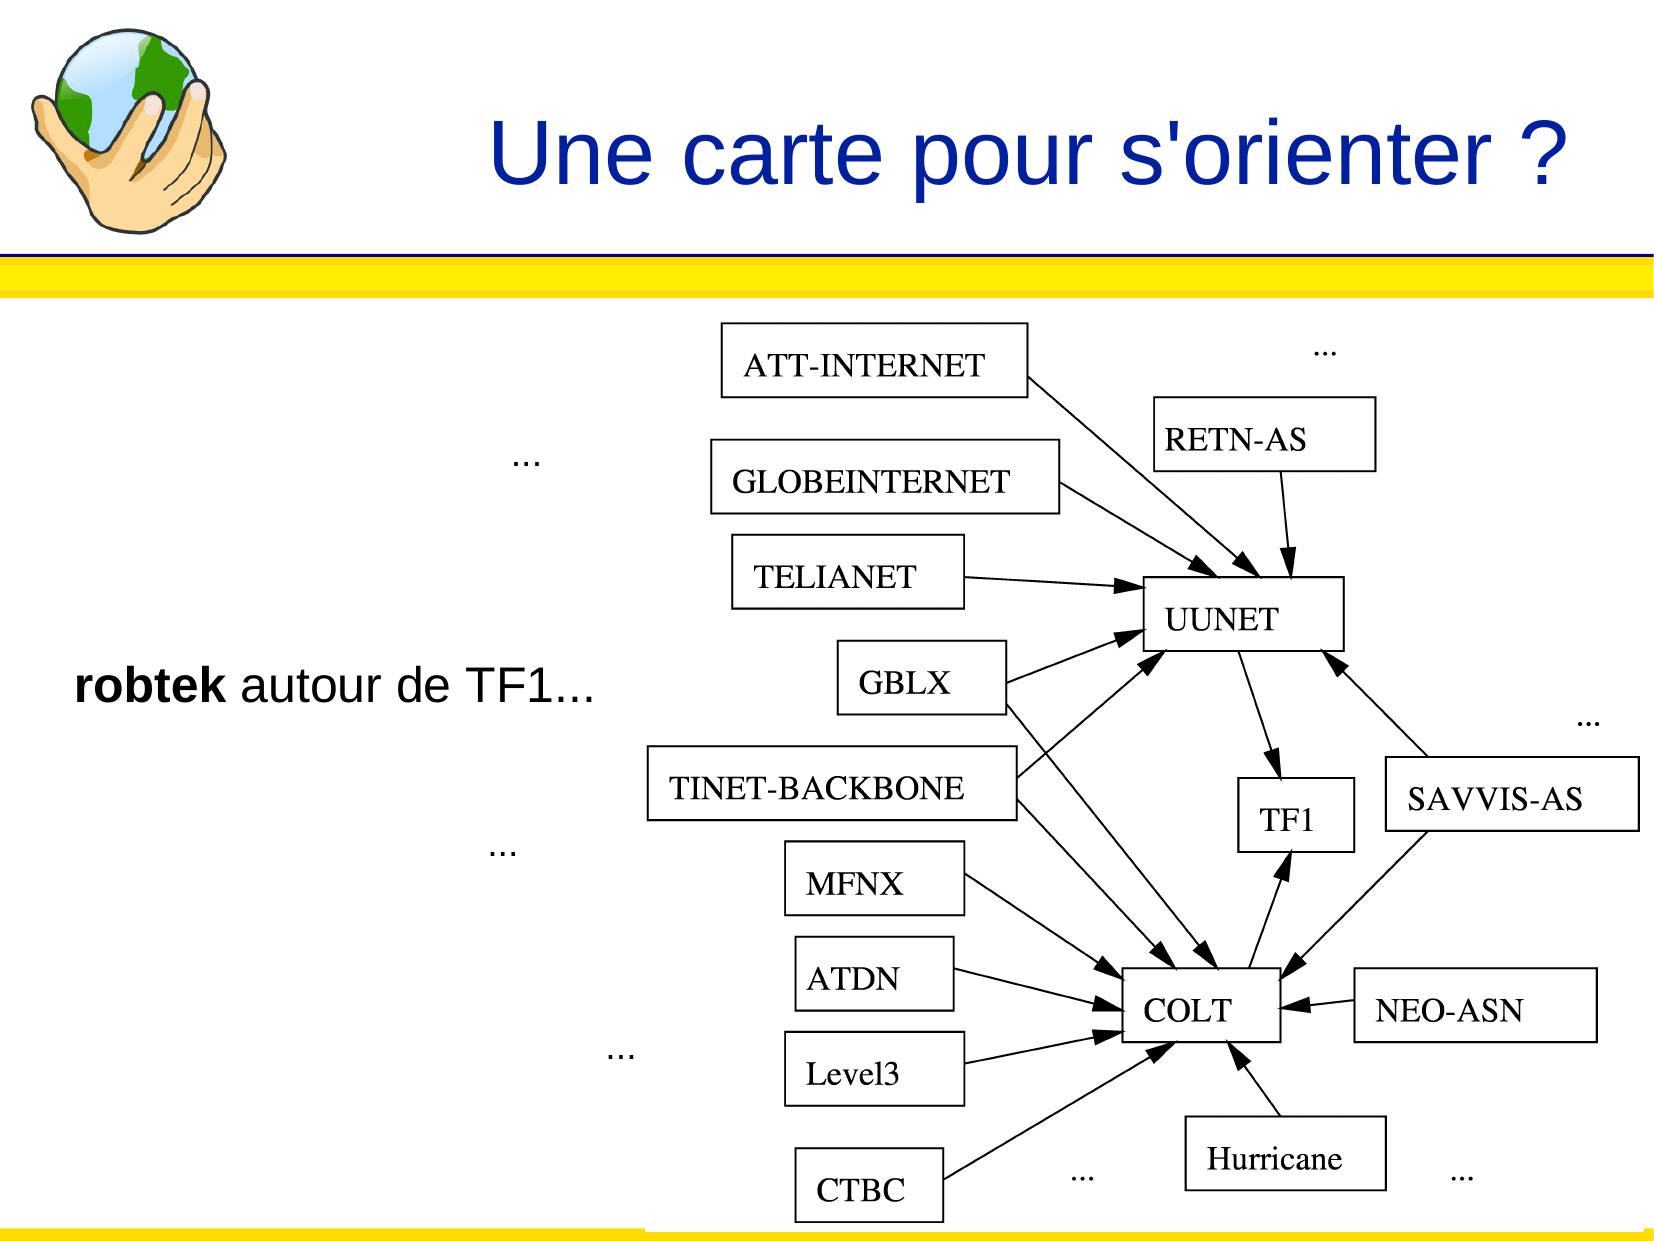

# Une carte pour s'orienter ?
...
robtek autour de TF1...
...
...
16